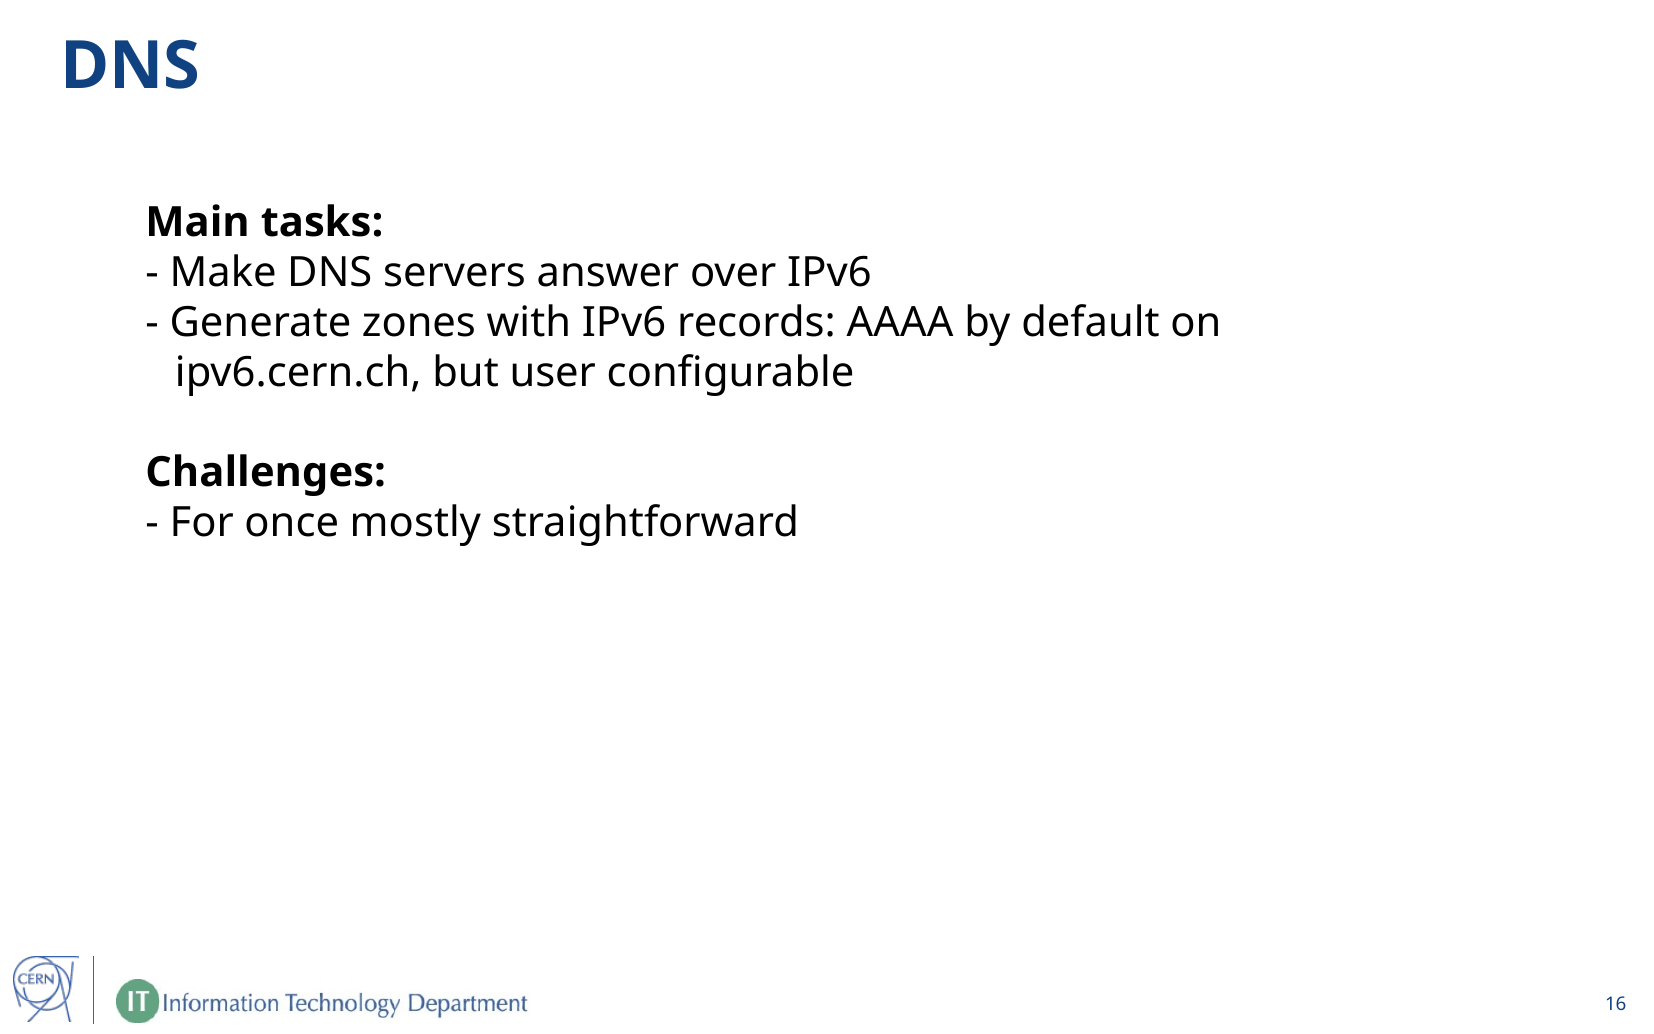

# DNS
Main tasks:
- Make DNS servers answer over IPv6
- Generate zones with IPv6 records: AAAA by default on ipv6.cern.ch, but user configurable
Challenges:
- For once mostly straightforward